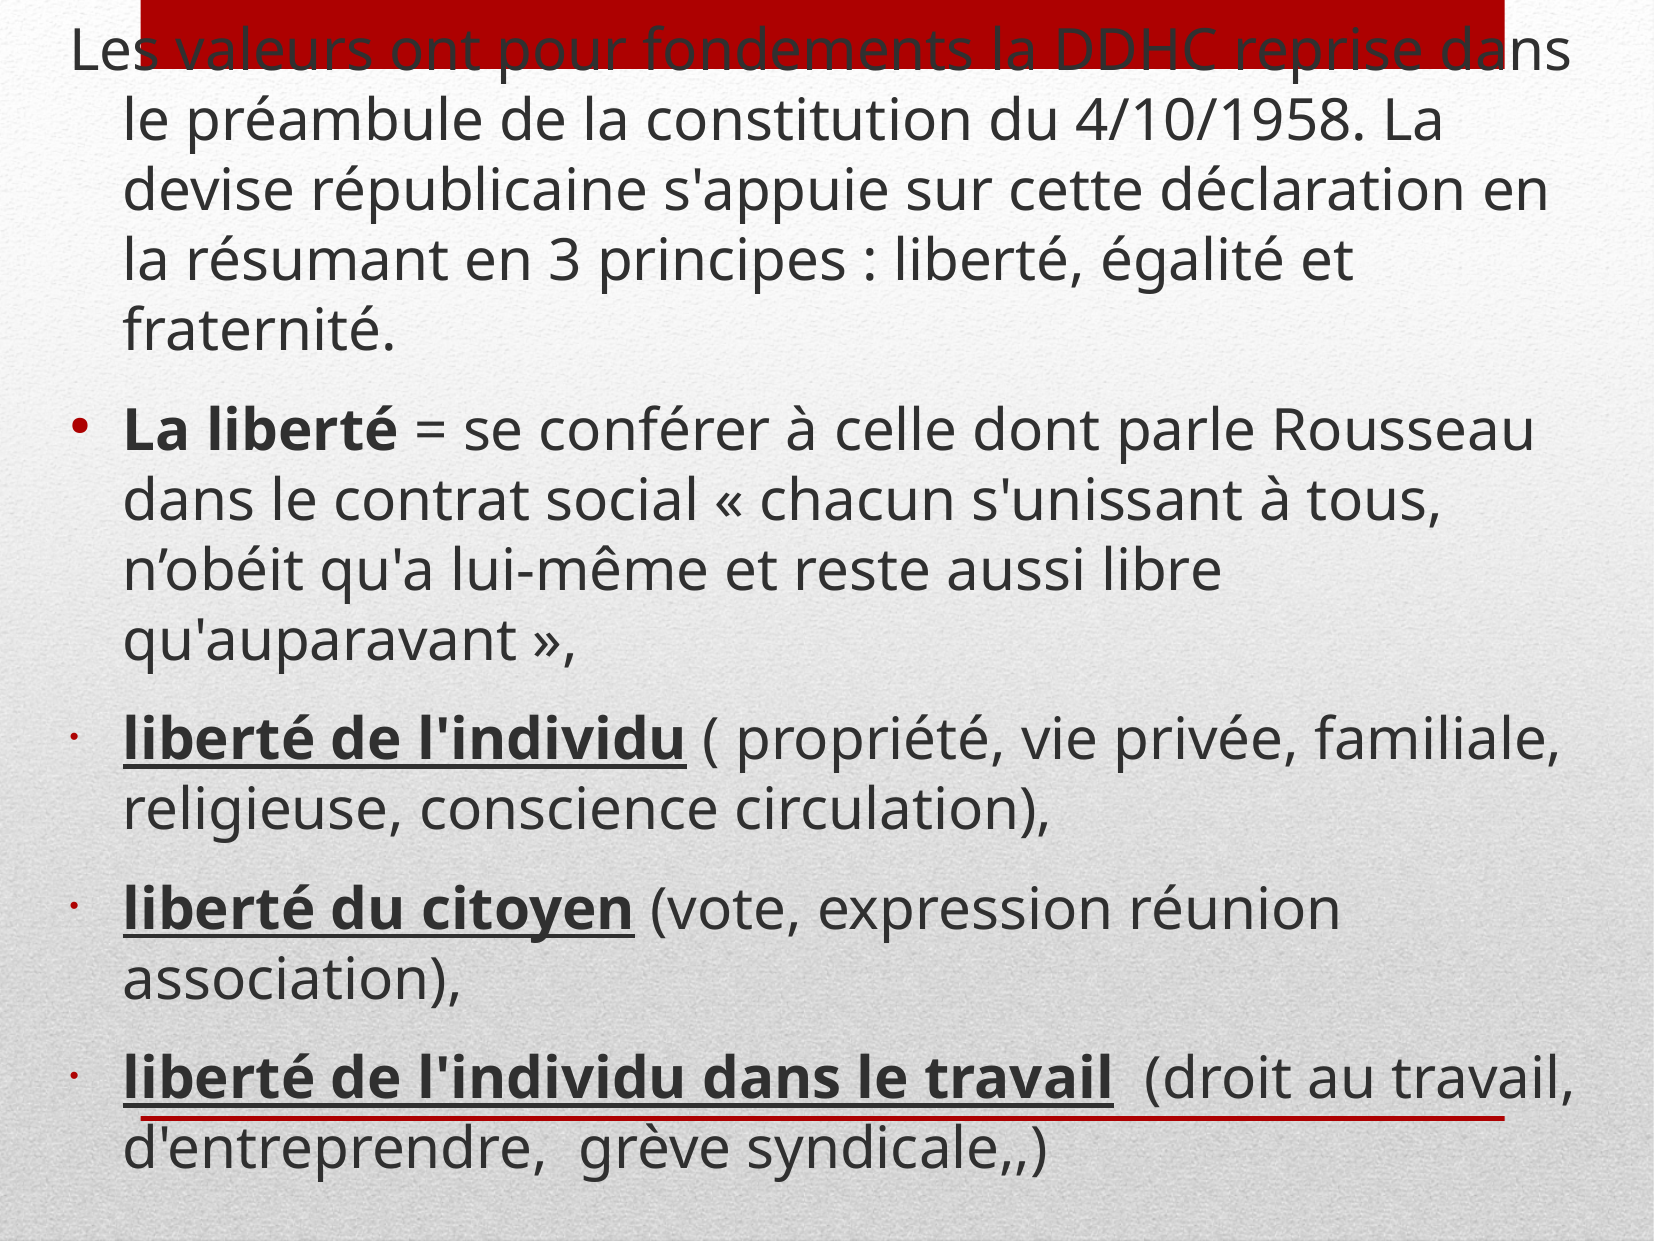

# Les valeurs ont pour fondements la DDHC reprise dans le préambule de la constitution du 4/10/1958. La devise républicaine s'appuie sur cette déclaration en la résumant en 3 principes : liberté, égalité et fraternité.
La liberté = se conférer à celle dont parle Rousseau dans le contrat social « chacun s'unissant à tous, n’obéit qu'a lui-même et reste aussi libre qu'auparavant »,
liberté de l'individu ( propriété, vie privée, familiale, religieuse, conscience circulation),
liberté du citoyen (vote, expression réunion association),
liberté de l'individu dans le travail (droit au travail, d'entreprendre, grève syndicale,,)